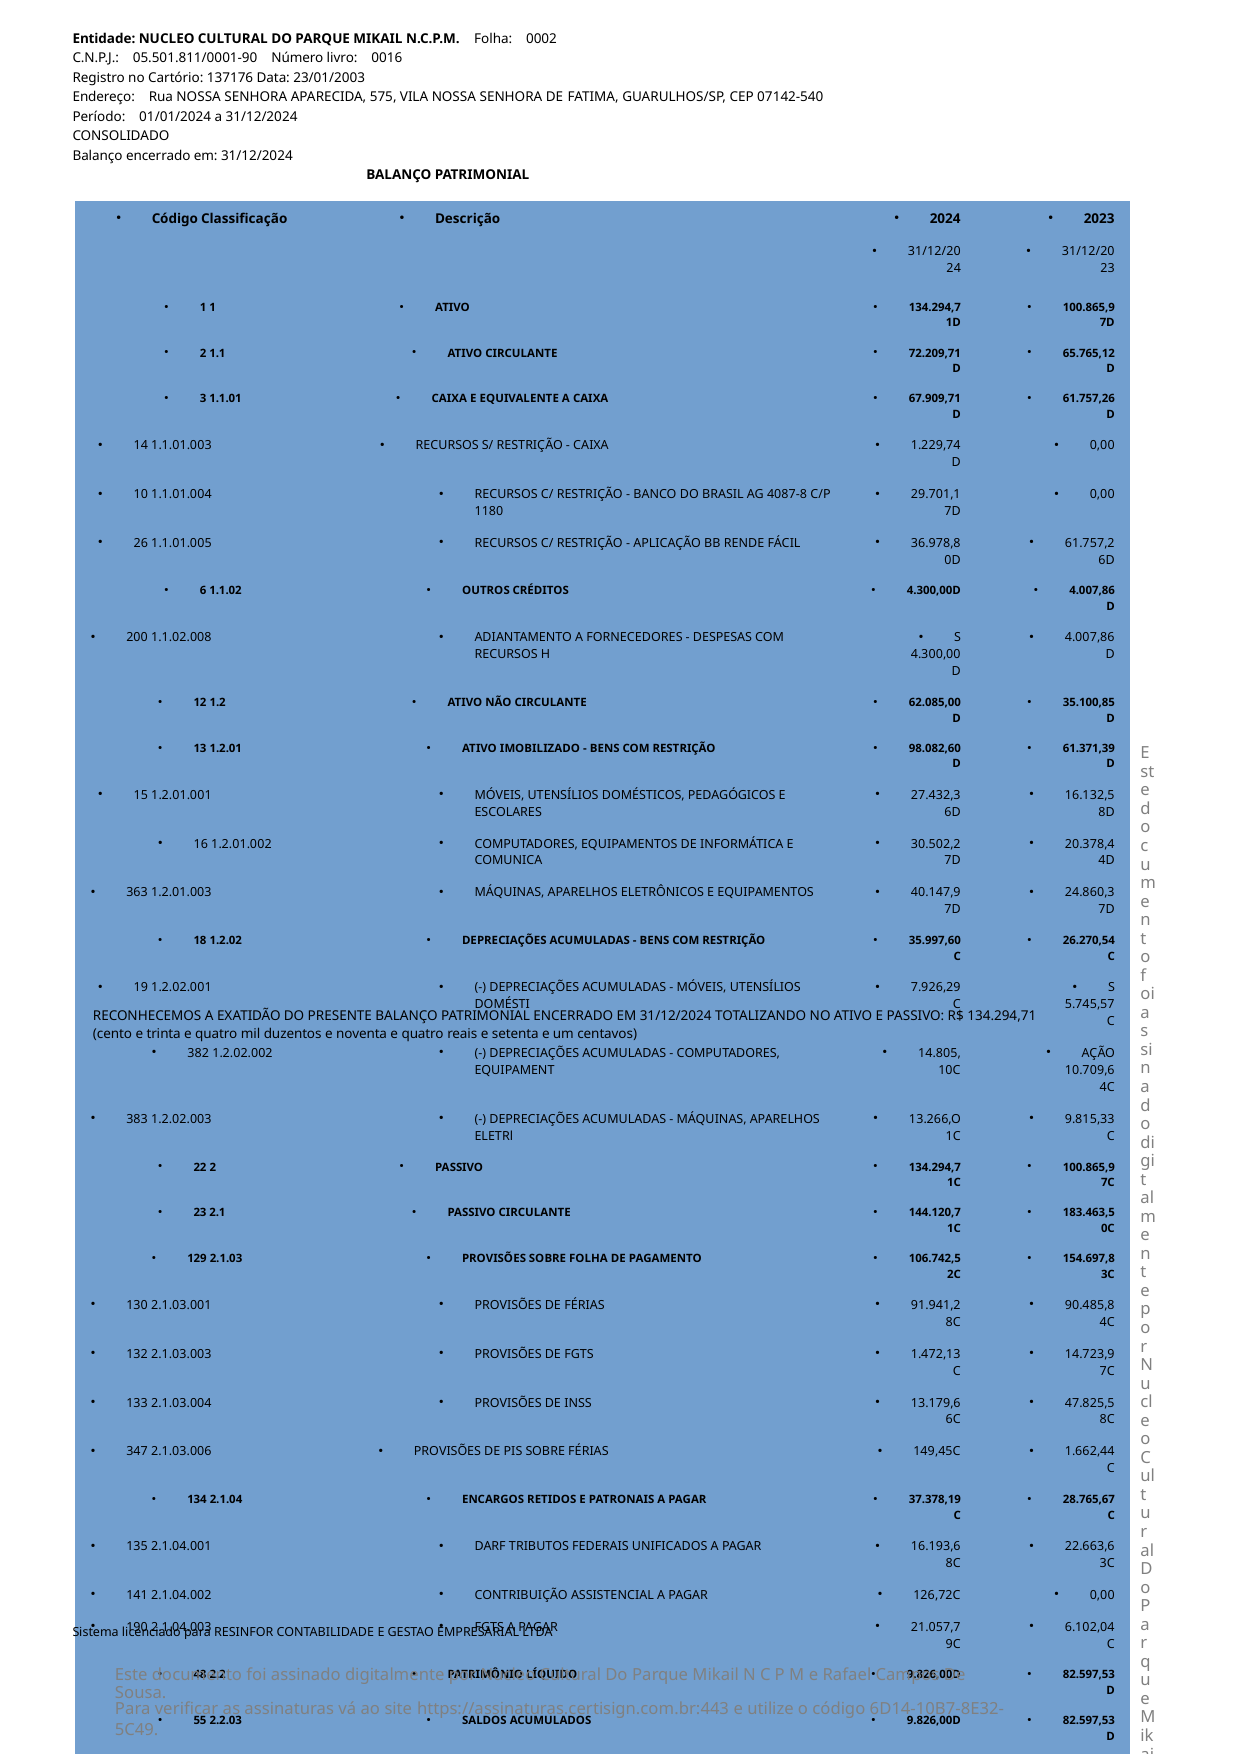

Entidade: NUCLEO CULTURAL DO PARQUE MIKAIL N.C.P.M. Folha: 0002
C.N.P.J.: 05.501.811/0001-90 Número livro: 0016
Registro no Cartório: 137176 Data: 23/01/2003
Endereço: Rua NOSSA SENHORA APARECIDA, 575, VILA NOSSA SENHORA DE FATIMA, GUARULHOS/SP, CEP 07142-540
Período: 01/01/2024 a 31/12/2024
CONSOLIDADO
Balanço encerrado em: 31/12/2024
BALANÇO PATRIMONIAL
| Código Classificação | Descrição | 2024 | 2023 |
| --- | --- | --- | --- |
| | | 31/12/2024 | 31/12/2023 |
| 1 1 | ATIVO | 134.294,71D | 100.865,97D |
| 2 1.1 | ATIVO CIRCULANTE | 72.209,71D | 65.765,12D |
| 3 1.1.01 | CAIXA E EQUIVALENTE A CAIXA | 67.909,71D | 61.757,26D |
| 14 1.1.01.003 | RECURSOS S/ RESTRIÇÃO - CAIXA | 1.229,74D | 0,00 |
| 10 1.1.01.004 | RECURSOS C/ RESTRIÇÃO - BANCO DO BRASIL AG 4087-8 C/P 1180 | 29.701,17D | 0,00 |
| 26 1.1.01.005 | RECURSOS C/ RESTRIÇÃO - APLICAÇÃO BB RENDE FÁCIL | 36.978,80D | 61.757,26D |
| 6 1.1.02 | OUTROS CRÉDITOS | 4.300,00D | 4.007,86D |
| 200 1.1.02.008 | ADIANTAMENTO A FORNECEDORES - DESPESAS COM RECURSOS H | S 4.300,00D | 4.007,86D |
| 12 1.2 | ATIVO NÃO CIRCULANTE | 62.085,00D | 35.100,85D |
| 13 1.2.01 | ATIVO IMOBILIZADO - BENS COM RESTRIÇÃO | 98.082,60D | 61.371,39D |
| 15 1.2.01.001 | MÓVEIS, UTENSÍLIOS DOMÉSTICOS, PEDAGÓGICOS E ESCOLARES | 27.432,36D | 16.132,58D |
| 16 1.2.01.002 | COMPUTADORES, EQUIPAMENTOS DE INFORMÁTICA E COMUNICA | 30.502,27D | 20.378,44D |
| 363 1.2.01.003 | MÁQUINAS, APARELHOS ELETRÔNICOS E EQUIPAMENTOS | 40.147,97D | 24.860,37D |
| 18 1.2.02 | DEPRECIAÇÕES ACUMULADAS - BENS COM RESTRIÇÃO | 35.997,60C | 26.270,54C |
| 19 1.2.02.001 | (-) DEPRECIAÇÕES ACUMULADAS - MÓVEIS, UTENSÍLIOS DOMÉSTI | 7.926,29C | S 5.745,57C |
| 382 1.2.02.002 | (-) DEPRECIAÇÕES ACUMULADAS - COMPUTADORES, EQUIPAMENT | 14.805, 10C | AÇÃO 10.709,64C |
| 383 1.2.02.003 | (-) DEPRECIAÇÕES ACUMULADAS - MÁQUINAS, APARELHOS ELETRl | 13.266,O1C | 9.815,33C |
| 22 2 | PASSIVO | 134.294,71C | 100.865,97C |
| 23 2.1 | PASSIVO CIRCULANTE | 144.120,71C | 183.463,50C |
| 129 2.1.03 | PROVISÕES SOBRE FOLHA DE PAGAMENTO | 106.742,52C | 154.697,83C |
| 130 2.1.03.001 | PROVISÕES DE FÉRIAS | 91.941,28C | 90.485,84C |
| 132 2.1.03.003 | PROVISÕES DE FGTS | 1.472,13C | 14.723,97C |
| 133 2.1.03.004 | PROVISÕES DE INSS | 13.179,66C | 47.825,58C |
| 347 2.1.03.006 | PROVISÕES DE PIS SOBRE FÉRIAS | 149,45C | 1.662,44C |
| 134 2.1.04 | ENCARGOS RETIDOS E PATRONAIS A PAGAR | 37.378,19C | 28.765,67C |
| 135 2.1.04.001 | DARF TRIBUTOS FEDERAIS UNIFICADOS A PAGAR | 16.193,68C | 22.663,63C |
| 141 2.1.04.002 | CONTRIBUIÇÃO ASSISTENCIAL A PAGAR | 126,72C | 0,00 |
| 190 2.1.04.003 | FGTS A PAGAR | 21.057,79C | 6.102,04C |
| 48 2.2 | PATRIMÔNIO LÍQUIDO | 9.826,00D | 82.597,53D |
| 55 2.2.03 | SALDOS ACUMULADOS | 9.826,00D | 82.597,53D |
| 57 2.2.03.001 | SALDOS ACUMULADOS | 9.826,00D | 82.597,53D |
Este documento foi assinado digitalmente por Nucleo Cultural Do Parque Mikail N C P M e Rafael Campos De Sousa. Para verificar as assinaturas vá ao site https://assinaturas.certisign.com.br:443 e utilize o código 6D14-10B7-8E32-5C49.
RECONHECEMOS A EXATIDÃO DO PRESENTE BALANÇO PATRIMONIAL ENCERRADO EM 31/12/2024 TOTALIZANDO NO ATIVO E PASSIVO: R$ 134.294,71 (cento e trinta e quatro mil duzentos e noventa e quatro reais e setenta e um centavos)
Sistema licenciado para RESINFOR CONTABILIDADE E GESTAO EMPRESARIAL LTDA
Este documento foi assinado digitalmente por Nucleo Cultural Do Parque Mikail N C P M e Rafael Campos De Sousa.
Para verificar as assinaturas vá ao site https://assinaturas.certisign.com.br:443 e utilize o código 6D14-10B7-8E32-5C49.